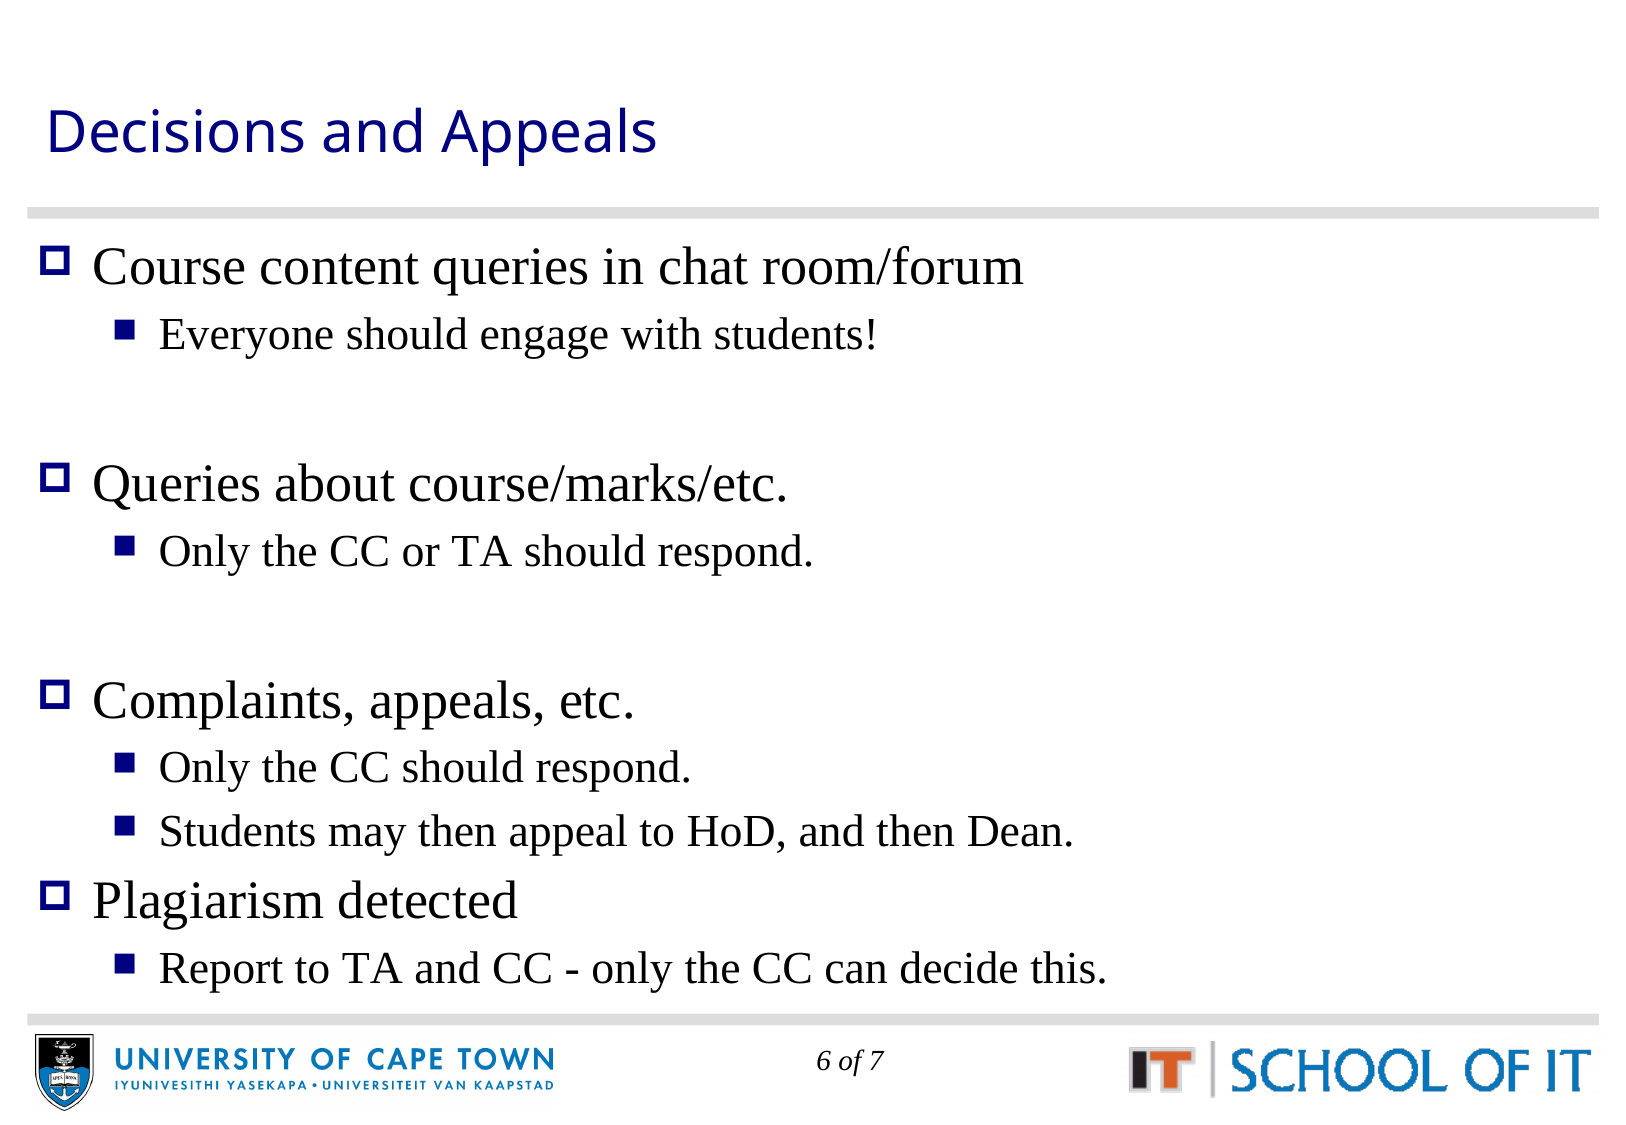

# Decisions and Appeals
Course content queries in chat room/forum
Everyone should engage with students!
Queries about course/marks/etc.
Only the CC or TA should respond.
Complaints, appeals, etc.
Only the CC should respond.
Students may then appeal to HoD, and then Dean.
Plagiarism detected
Report to TA and CC - only the CC can decide this.
6